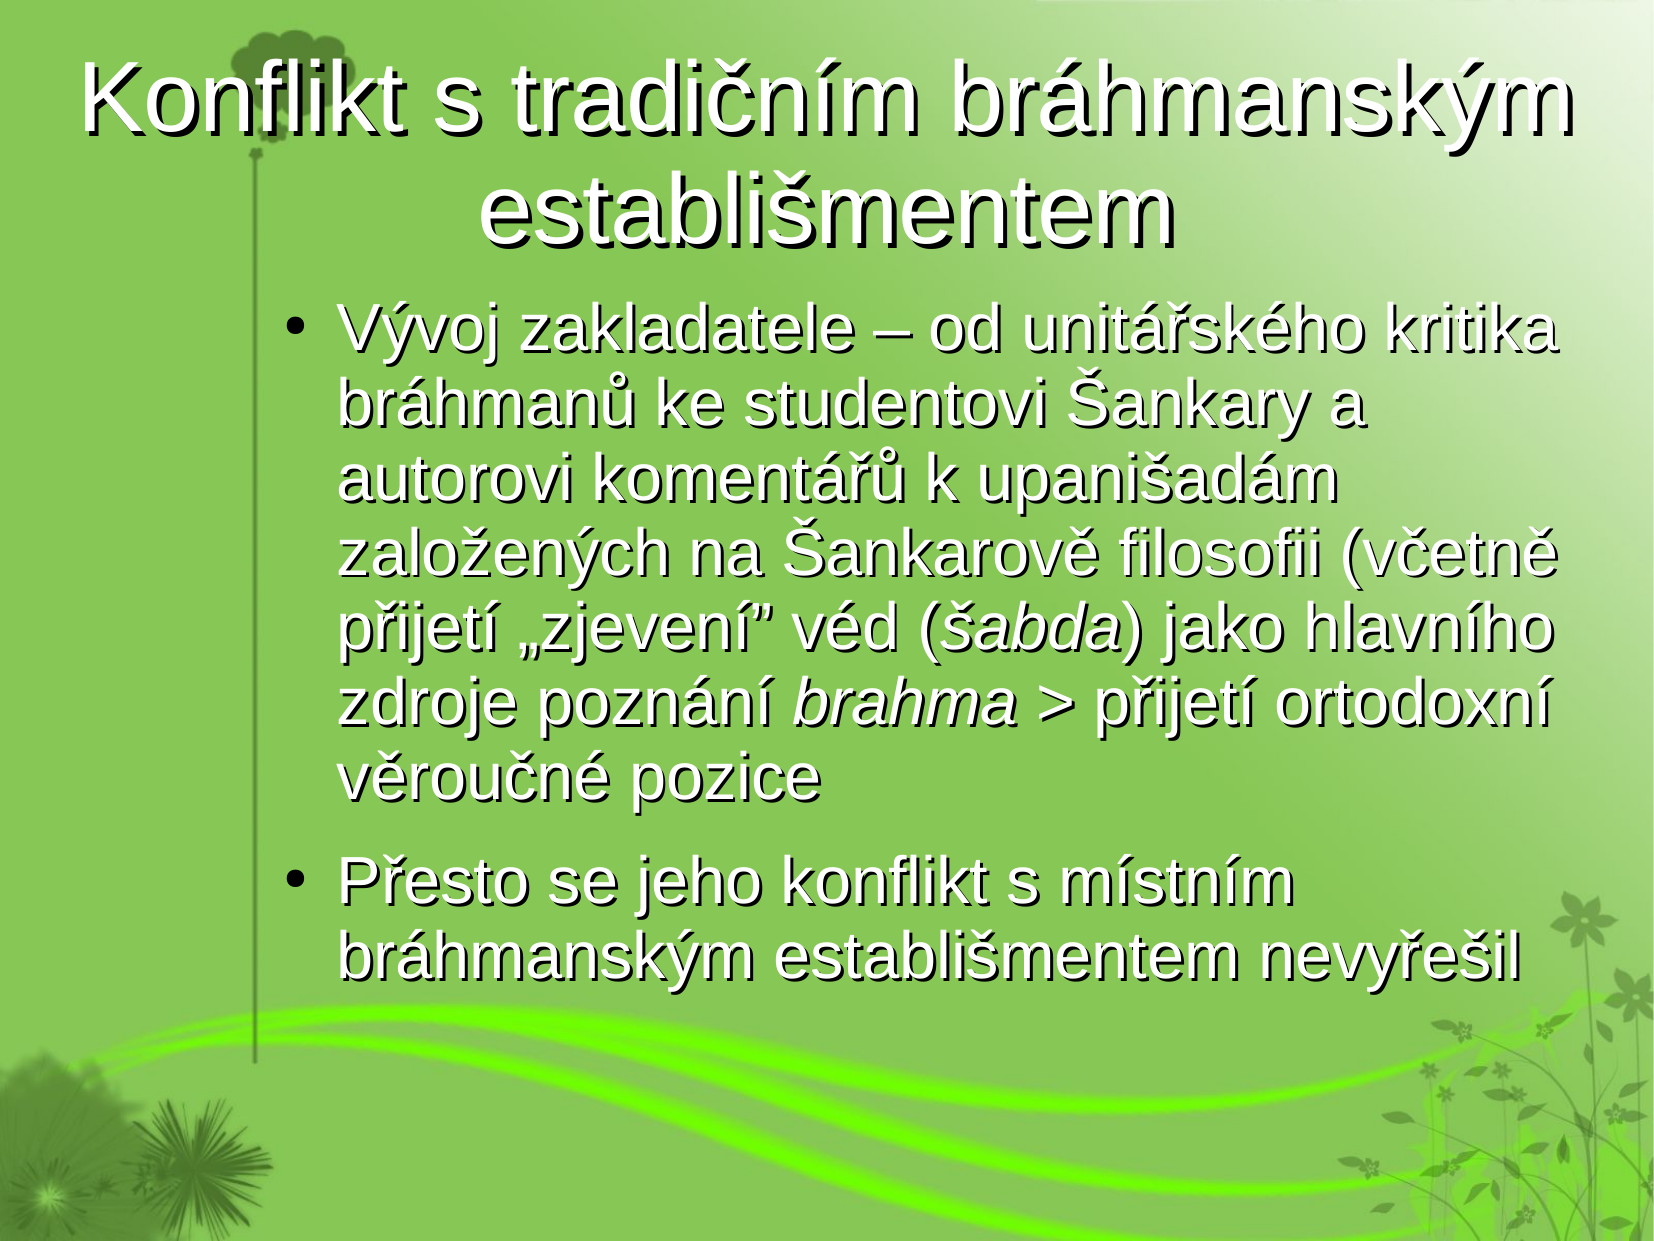

# Konflikt s tradičním bráhmanským establišmentem
Vývoj zakladatele – od unitářského kritika bráhmanů ke studentovi Šankary a autorovi komentářů k upanišadám založených na Šankarově filosofii (včetně přijetí „zjevení” véd (šabda) jako hlavního zdroje poznání brahma > přijetí ortodoxní věroučné pozice
Přesto se jeho konflikt s místním bráhmanským establišmentem nevyřešil